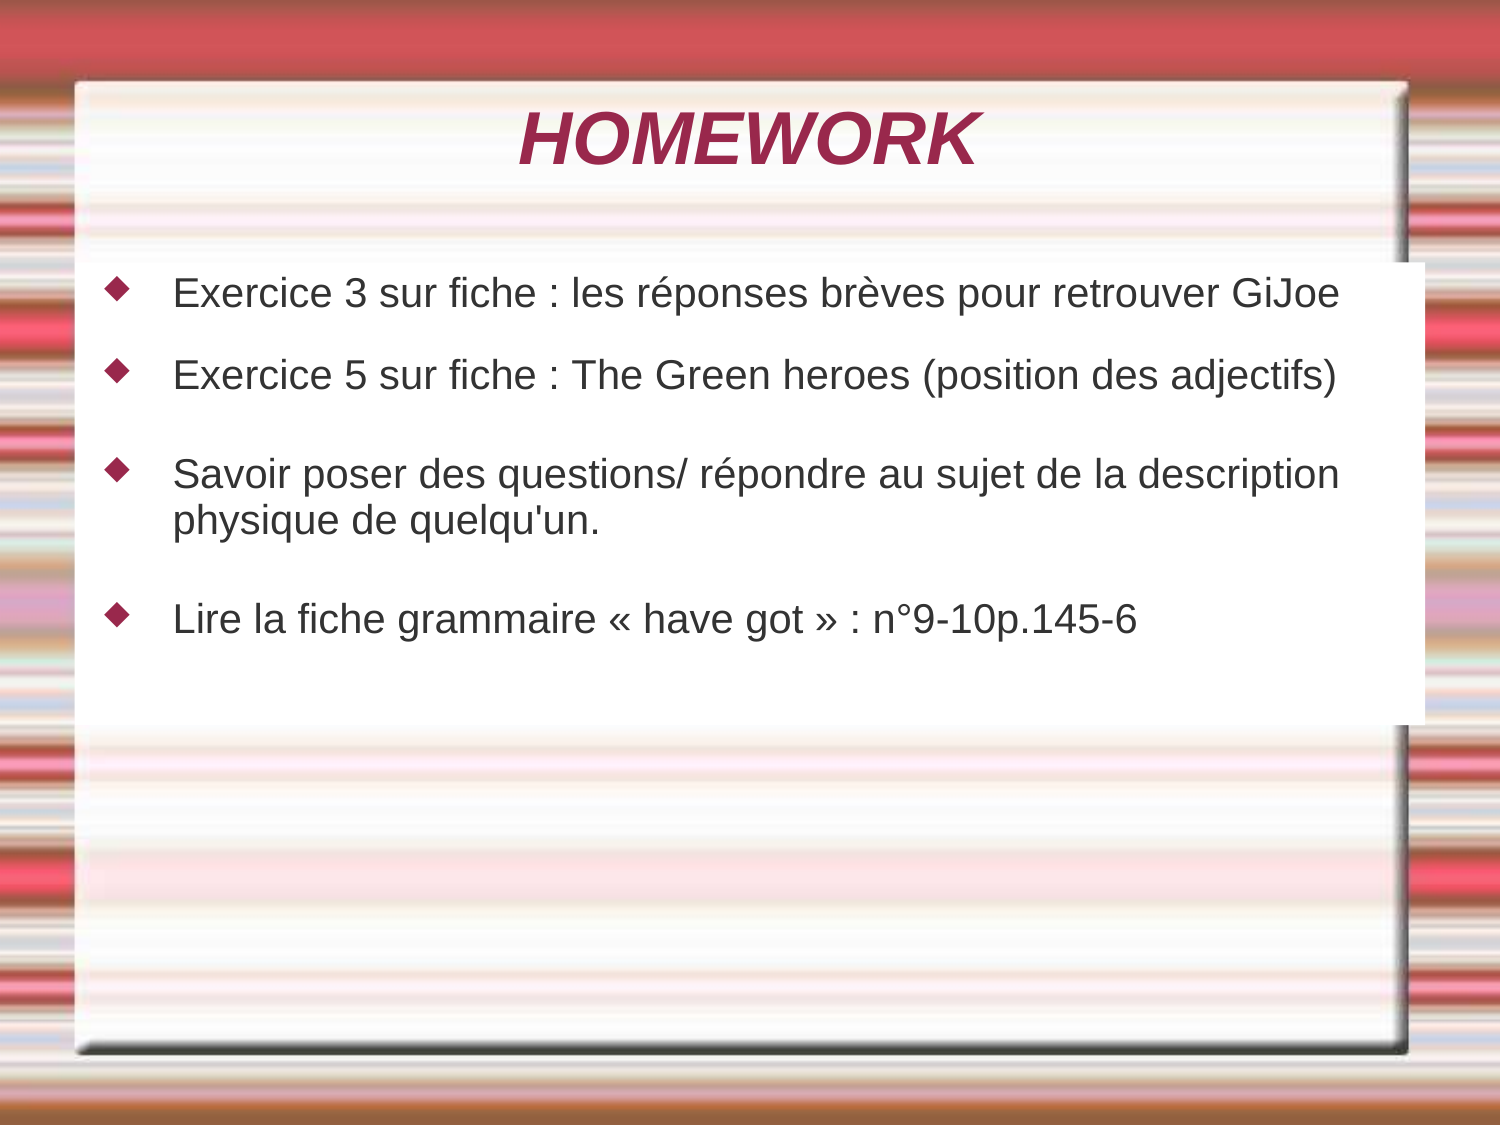

# HOMEWORK
Exercice 3 sur fiche : les réponses brèves pour retrouver GiJoe
Exercice 5 sur fiche : The Green heroes (position des adjectifs)
Savoir poser des questions/ répondre au sujet de la description physique de quelqu'un.
Lire la fiche grammaire « have got » : n°9-10p.145-6